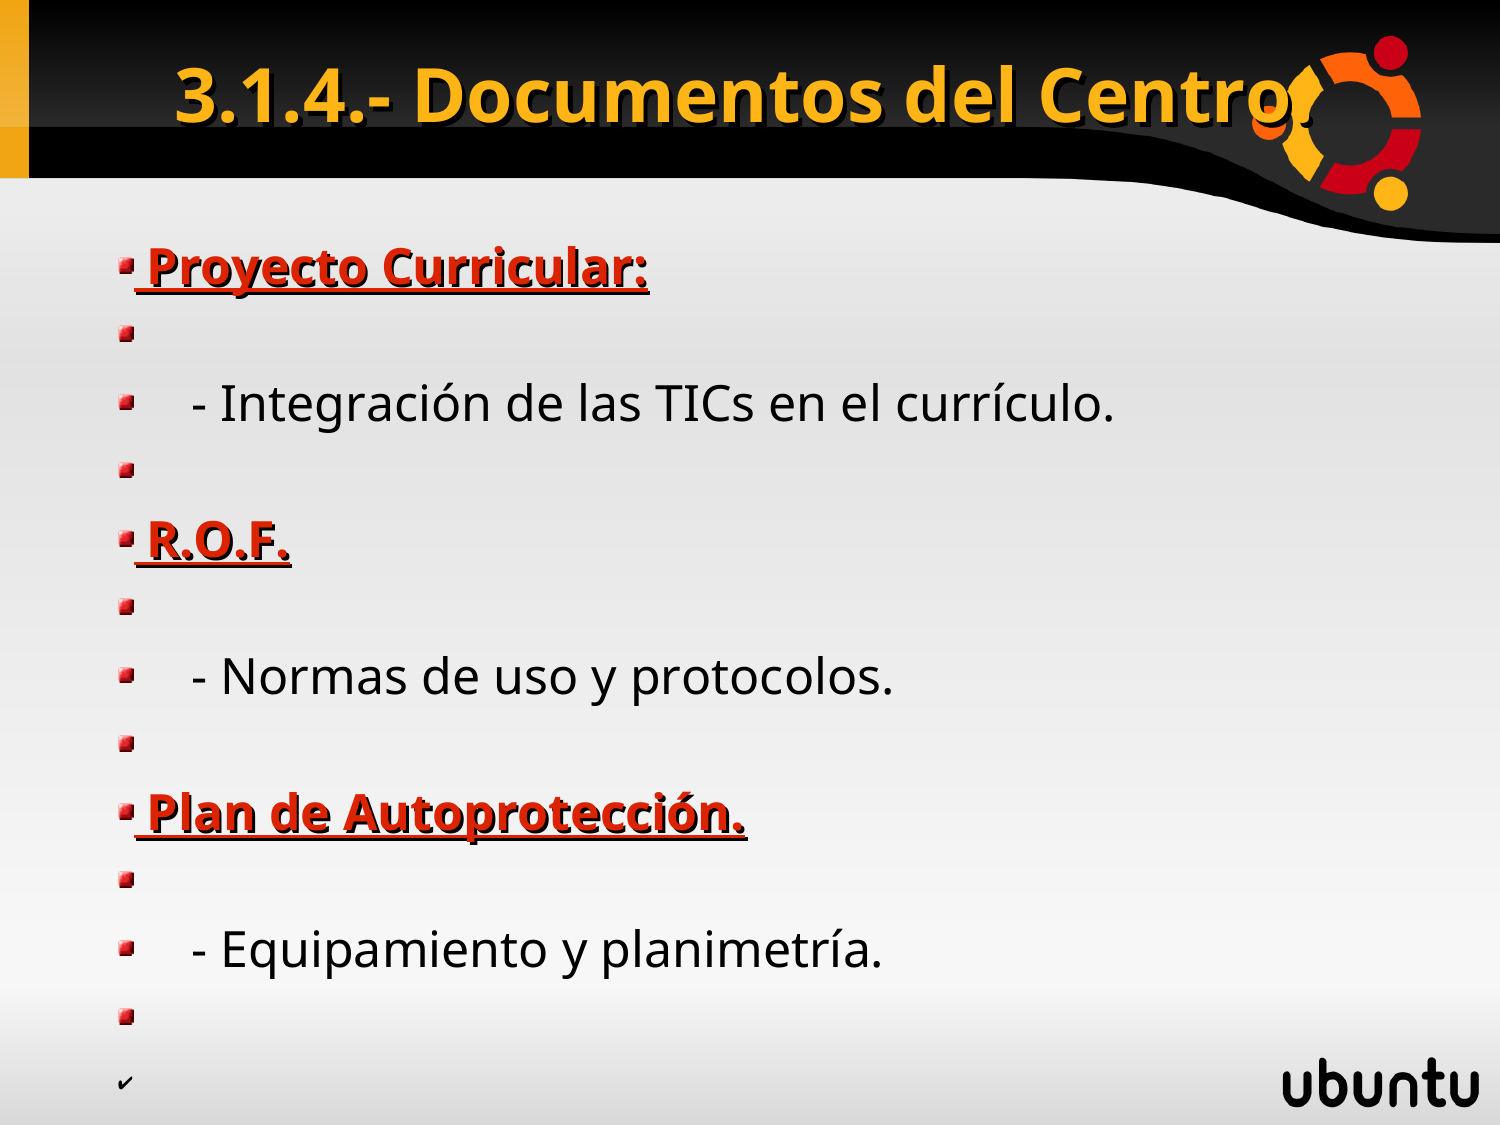

# 3.1.4.- Documentos del Centro.
 Proyecto Curricular:
	- Integración de las TICs en el currículo.
 R.O.F.
	- Normas de uso y protocolos.
 Plan de Autoprotección.
	- Equipamiento y planimetría.